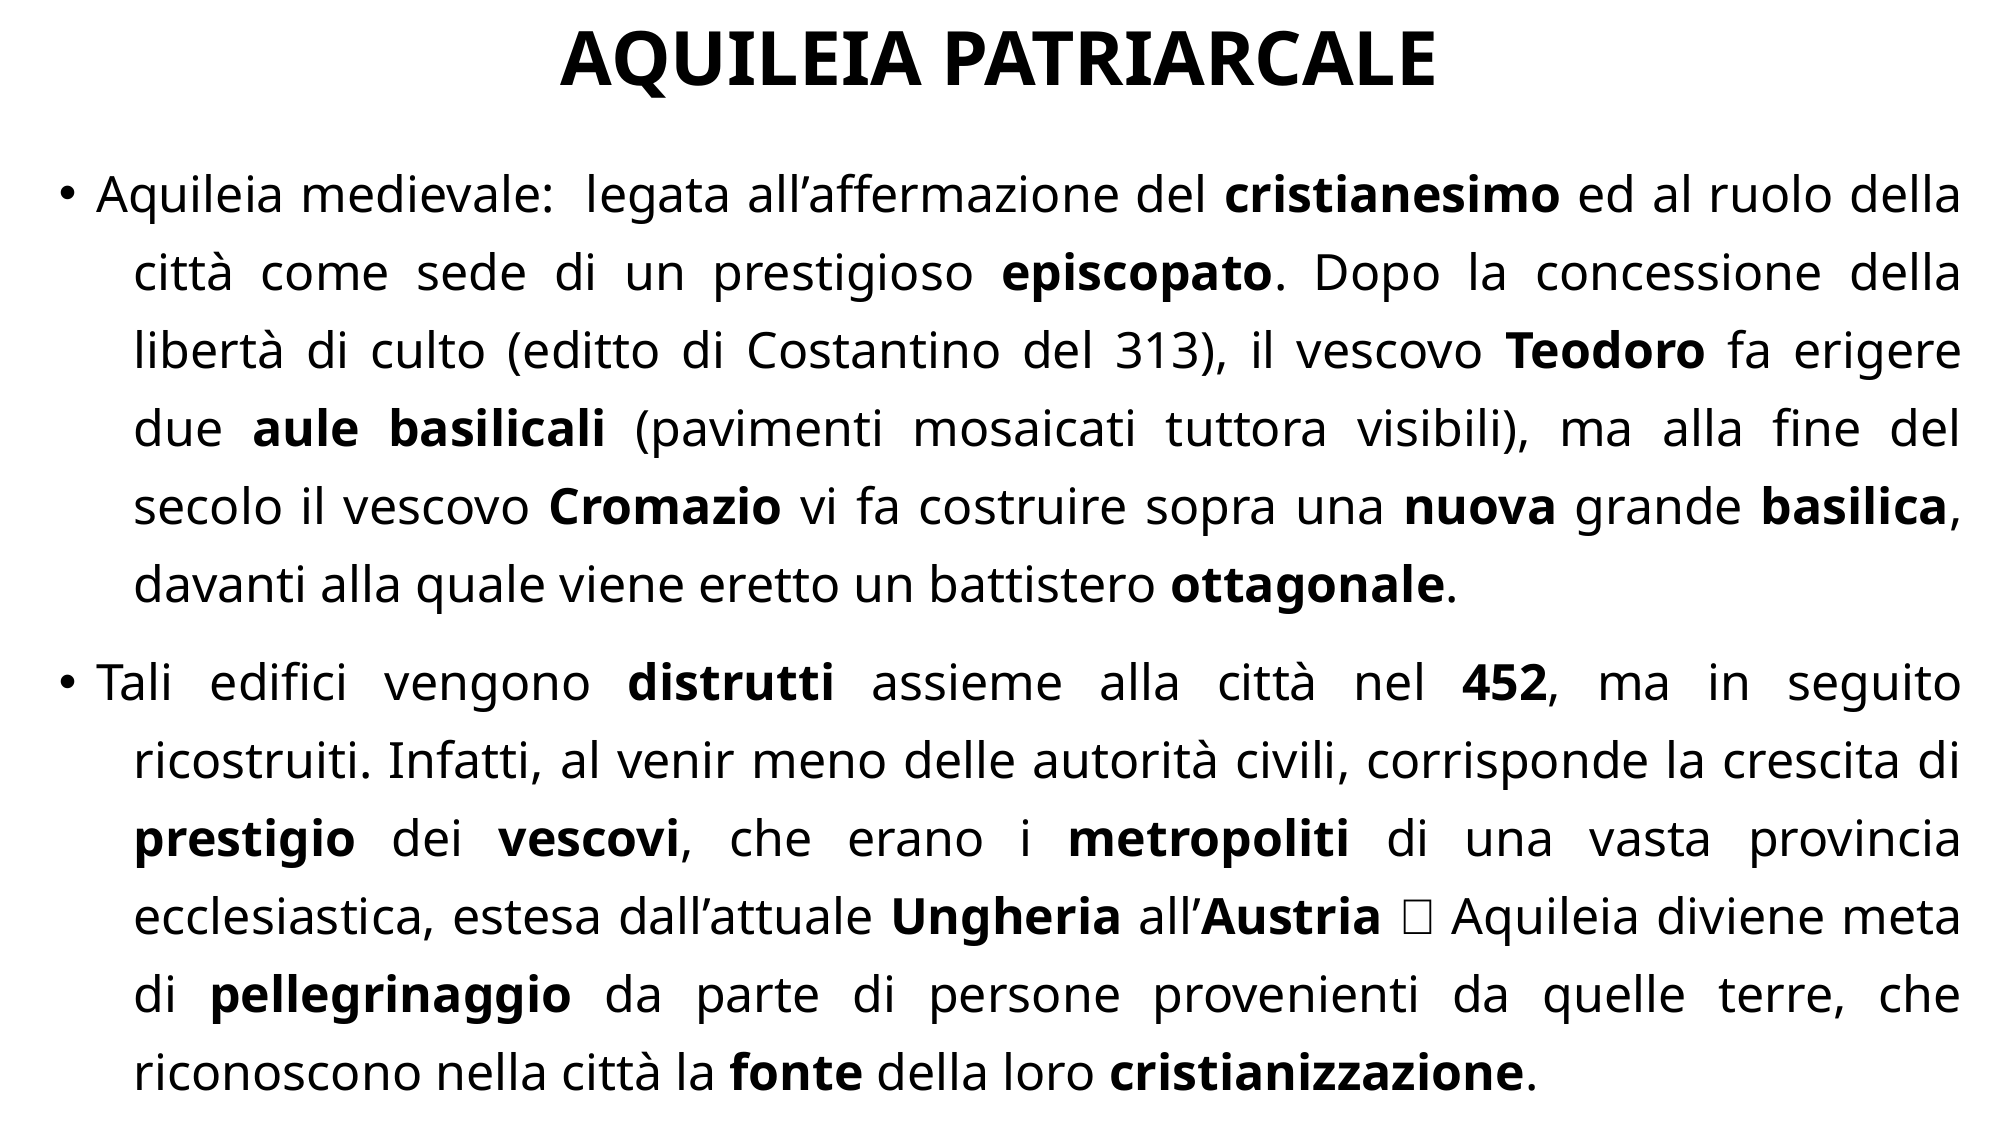

# AQUILEIA PATRIARCALE
Aquileia medievale: legata all’affermazione del cristianesimo ed al ruolo della città come sede di un prestigioso episcopato. Dopo la concessione della libertà di culto (editto di Costantino del 313), il vescovo Teodoro fa erigere due aule basilicali (pavimenti mosaicati tuttora visibili), ma alla fine del secolo il vescovo Cromazio vi fa costruire sopra una nuova grande basilica, davanti alla quale viene eretto un battistero ottagonale.
Tali edifici vengono distrutti assieme alla città nel 452, ma in seguito ricostruiti. Infatti, al venir meno delle autorità civili, corrisponde la crescita di prestigio dei vescovi, che erano i metropoliti di una vasta provincia ecclesiastica, estesa dall’attuale Ungheria all’Austria  Aquileia diviene meta di pellegrinaggio da parte di persone provenienti da quelle terre, che riconoscono nella città la fonte della loro cristianizzazione.